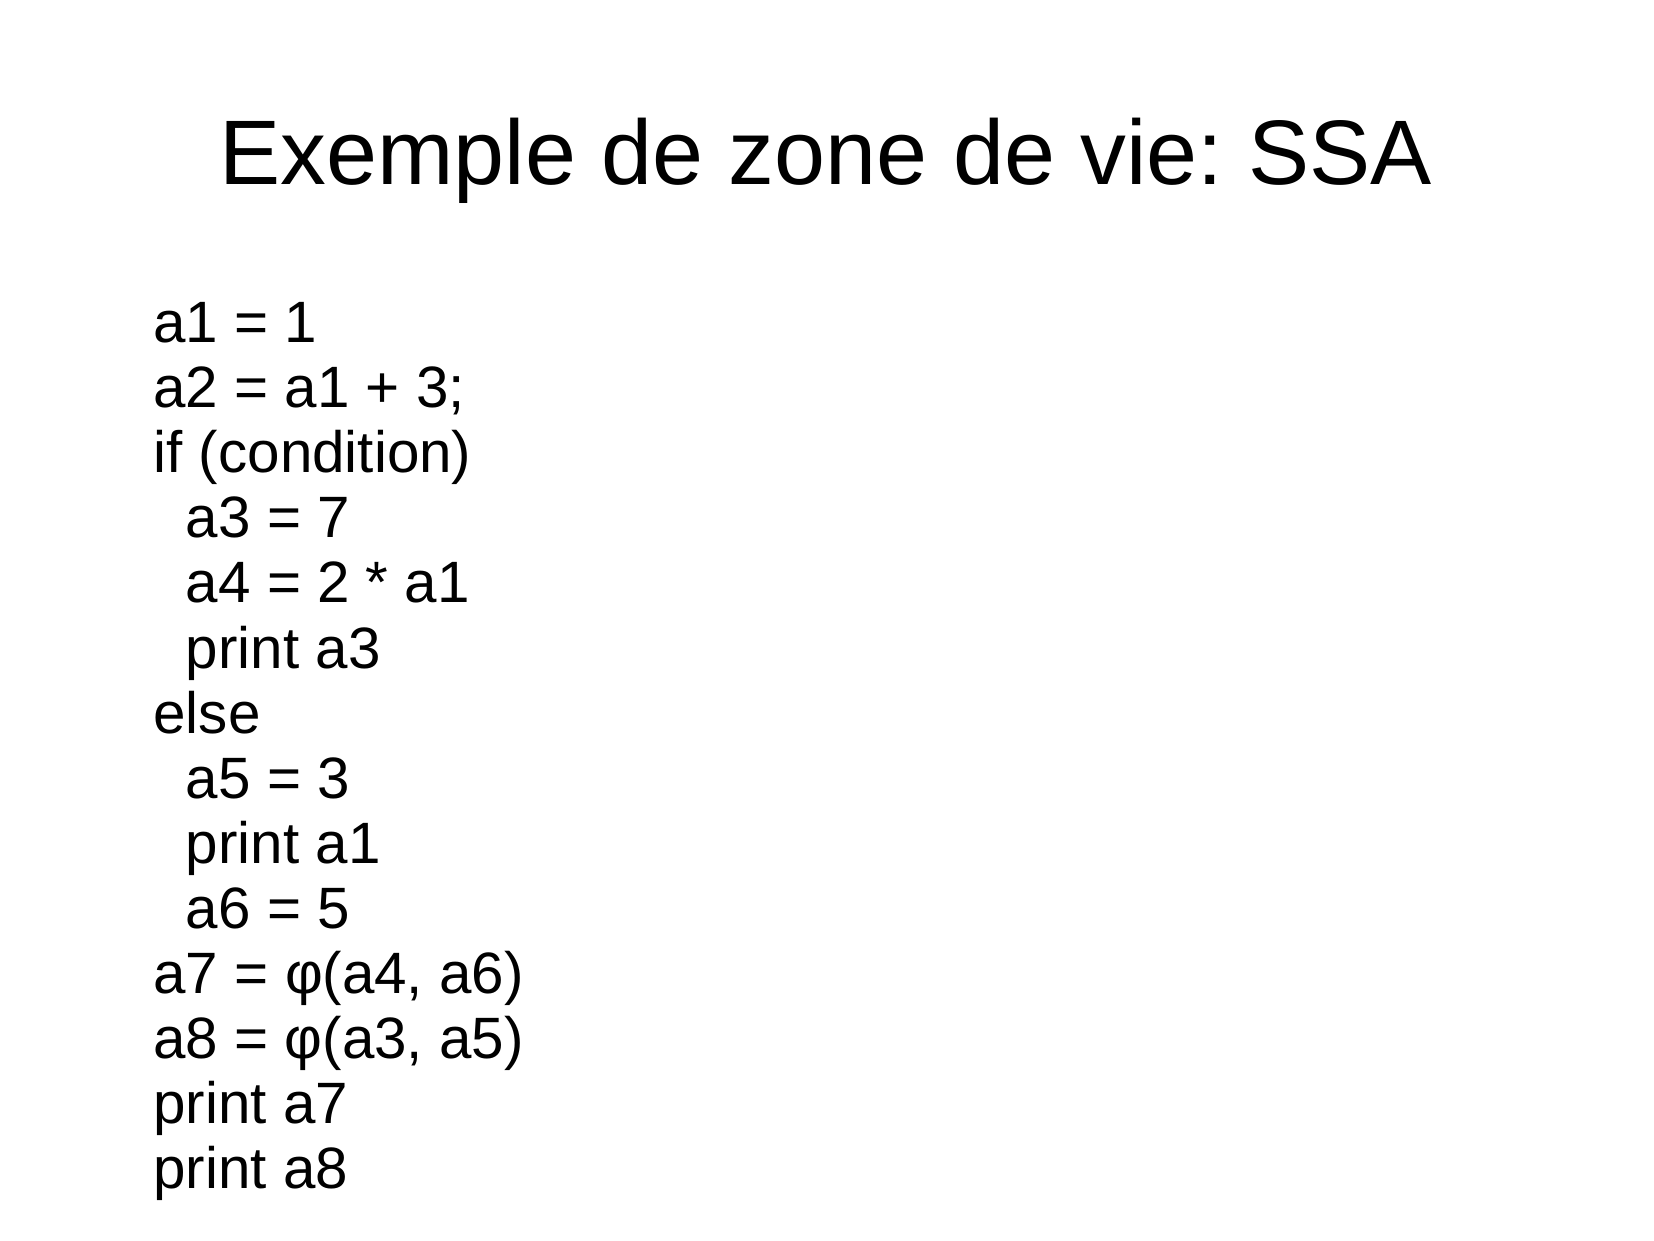

# Exemple de zone de vie: SSA
a1 = 1
a2 = a1 + 3;
if (condition)
 a3 = 7
 a4 = 2 * a1
 print a3
else
 a5 = 3
 print a1
 a6 = 5
a7 = φ(a4, a6)
a8 = φ(a3, a5)
print a7
print a8